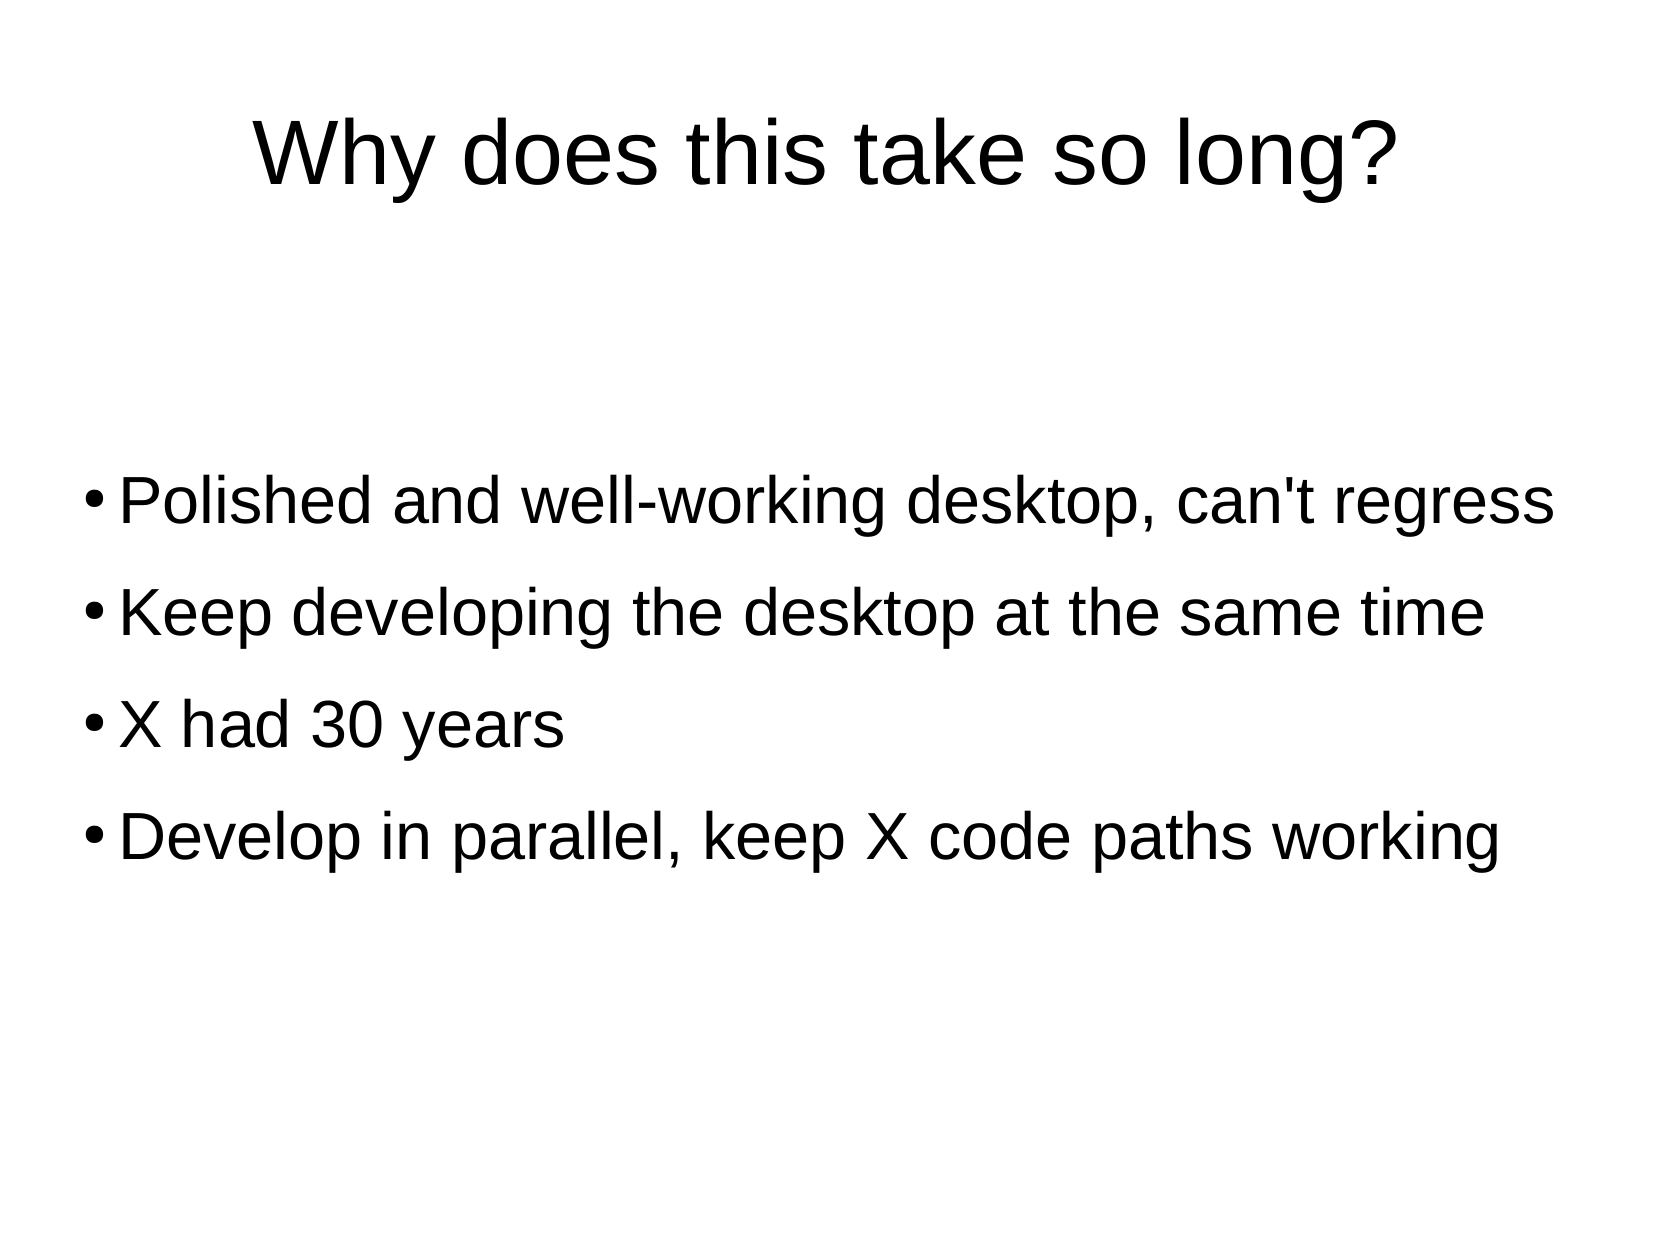

# Why does this take so long?
Polished and well-working desktop, can't regress
Keep developing the desktop at the same time
X had 30 years
Develop in parallel, keep X code paths working